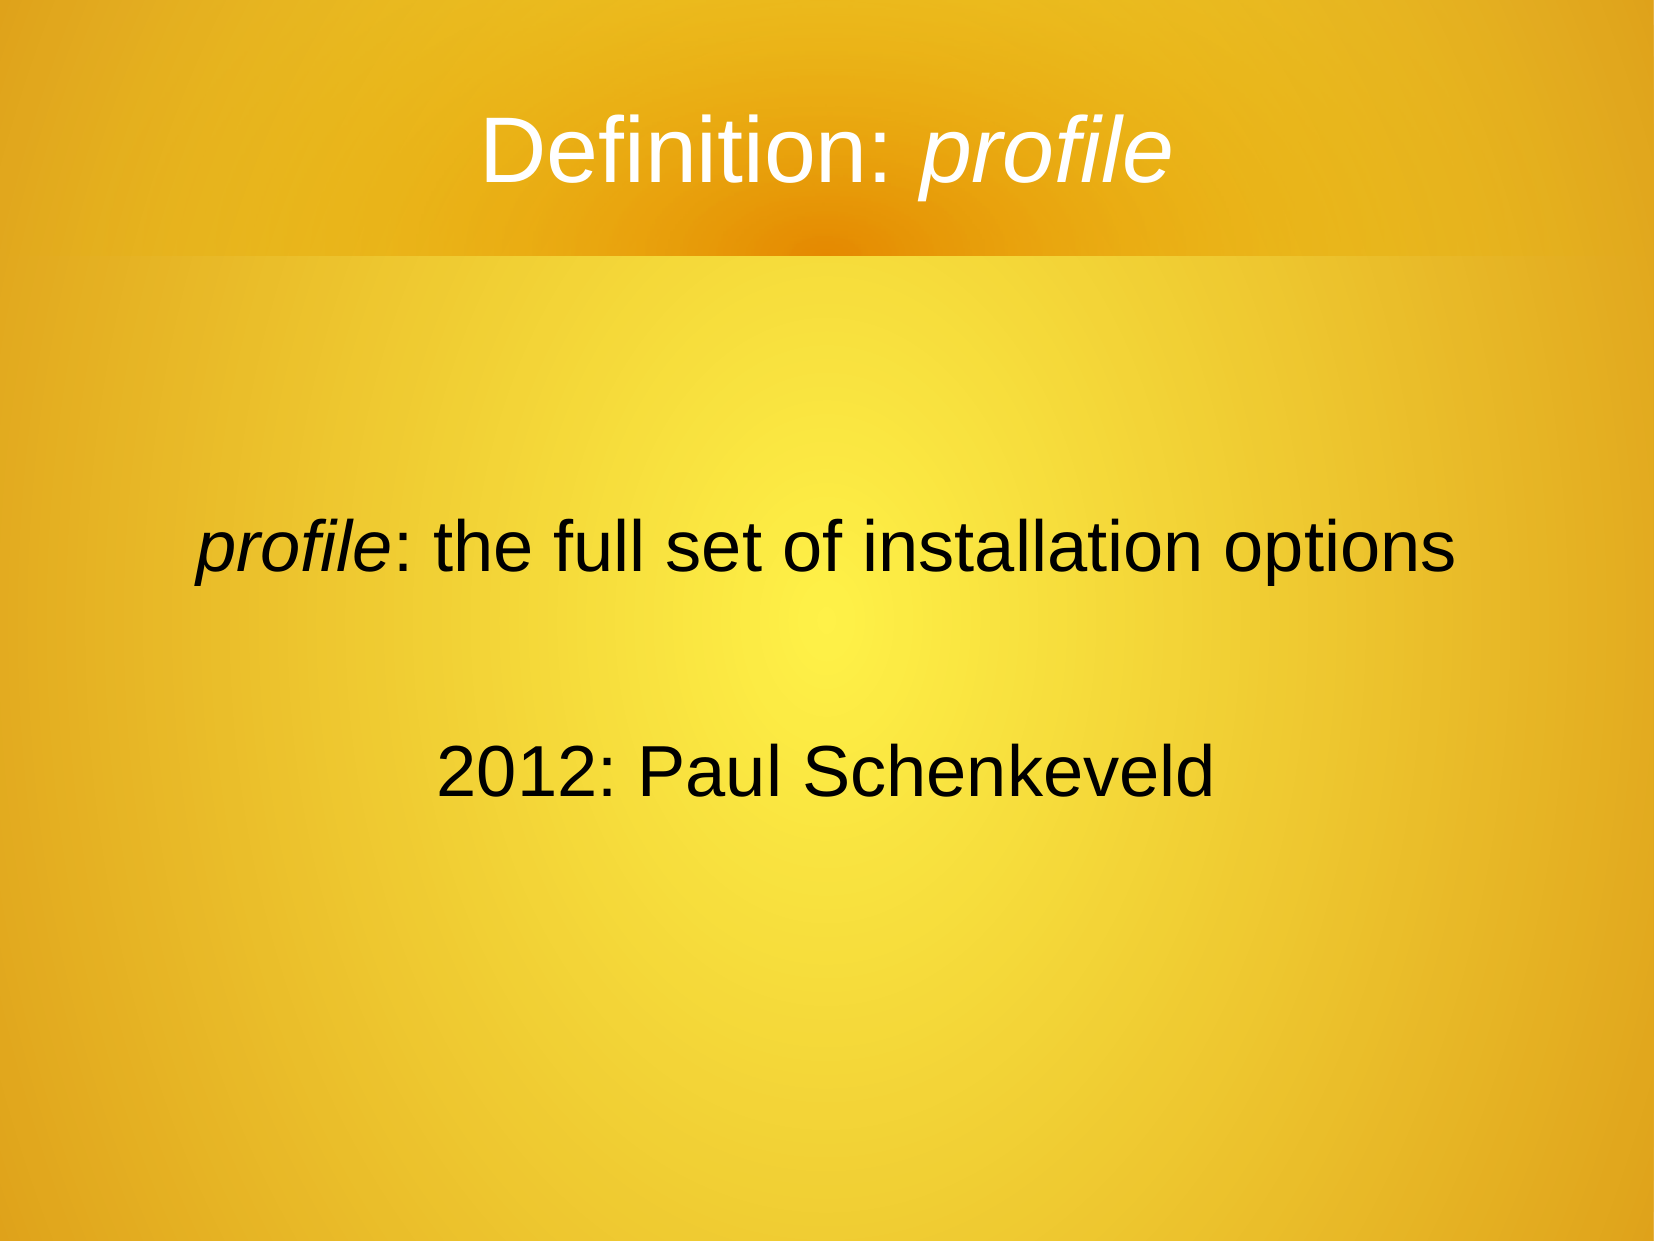

# Definition: profile
profile: the full set of installation options
2012: Paul Schenkeveld